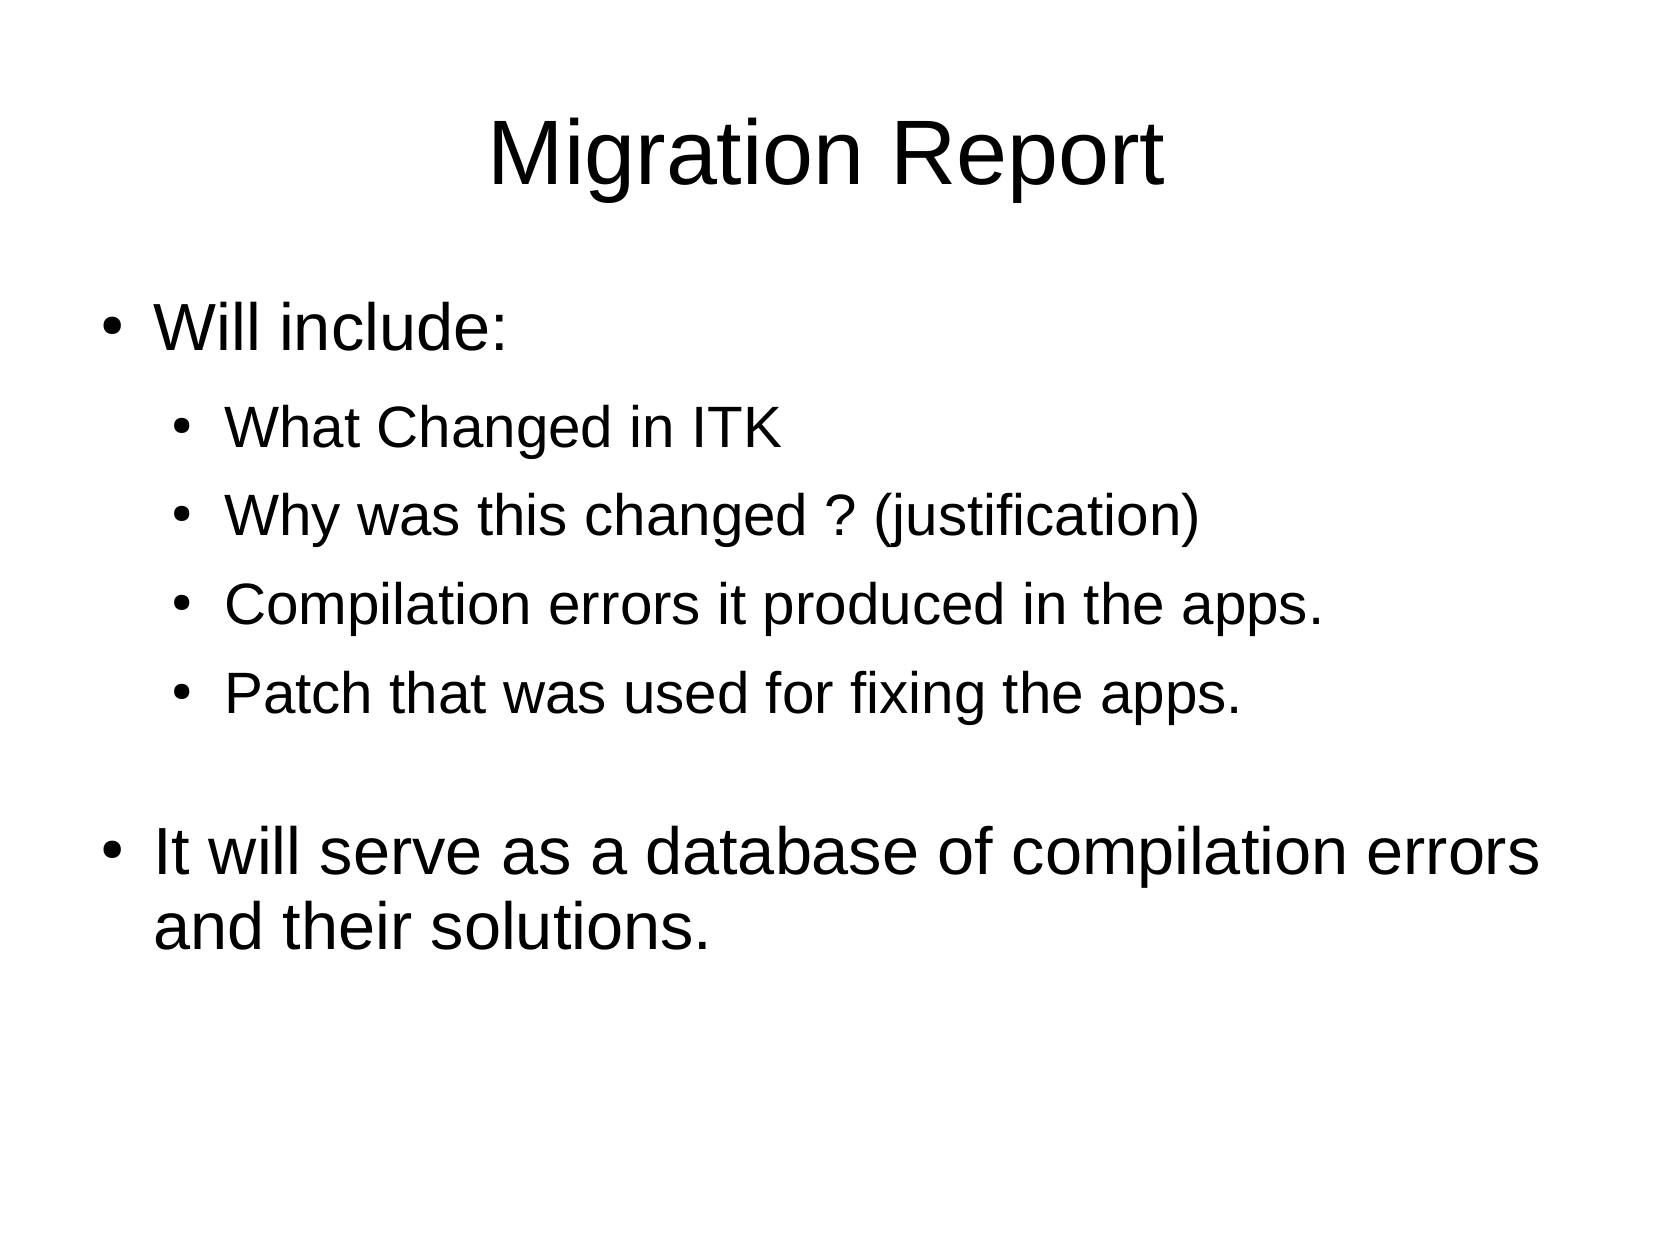

# Migration Report
Will include:
What Changed in ITK
Why was this changed ? (justification)
Compilation errors it produced in the apps.
Patch that was used for fixing the apps.
It will serve as a database of compilation errors and their solutions.